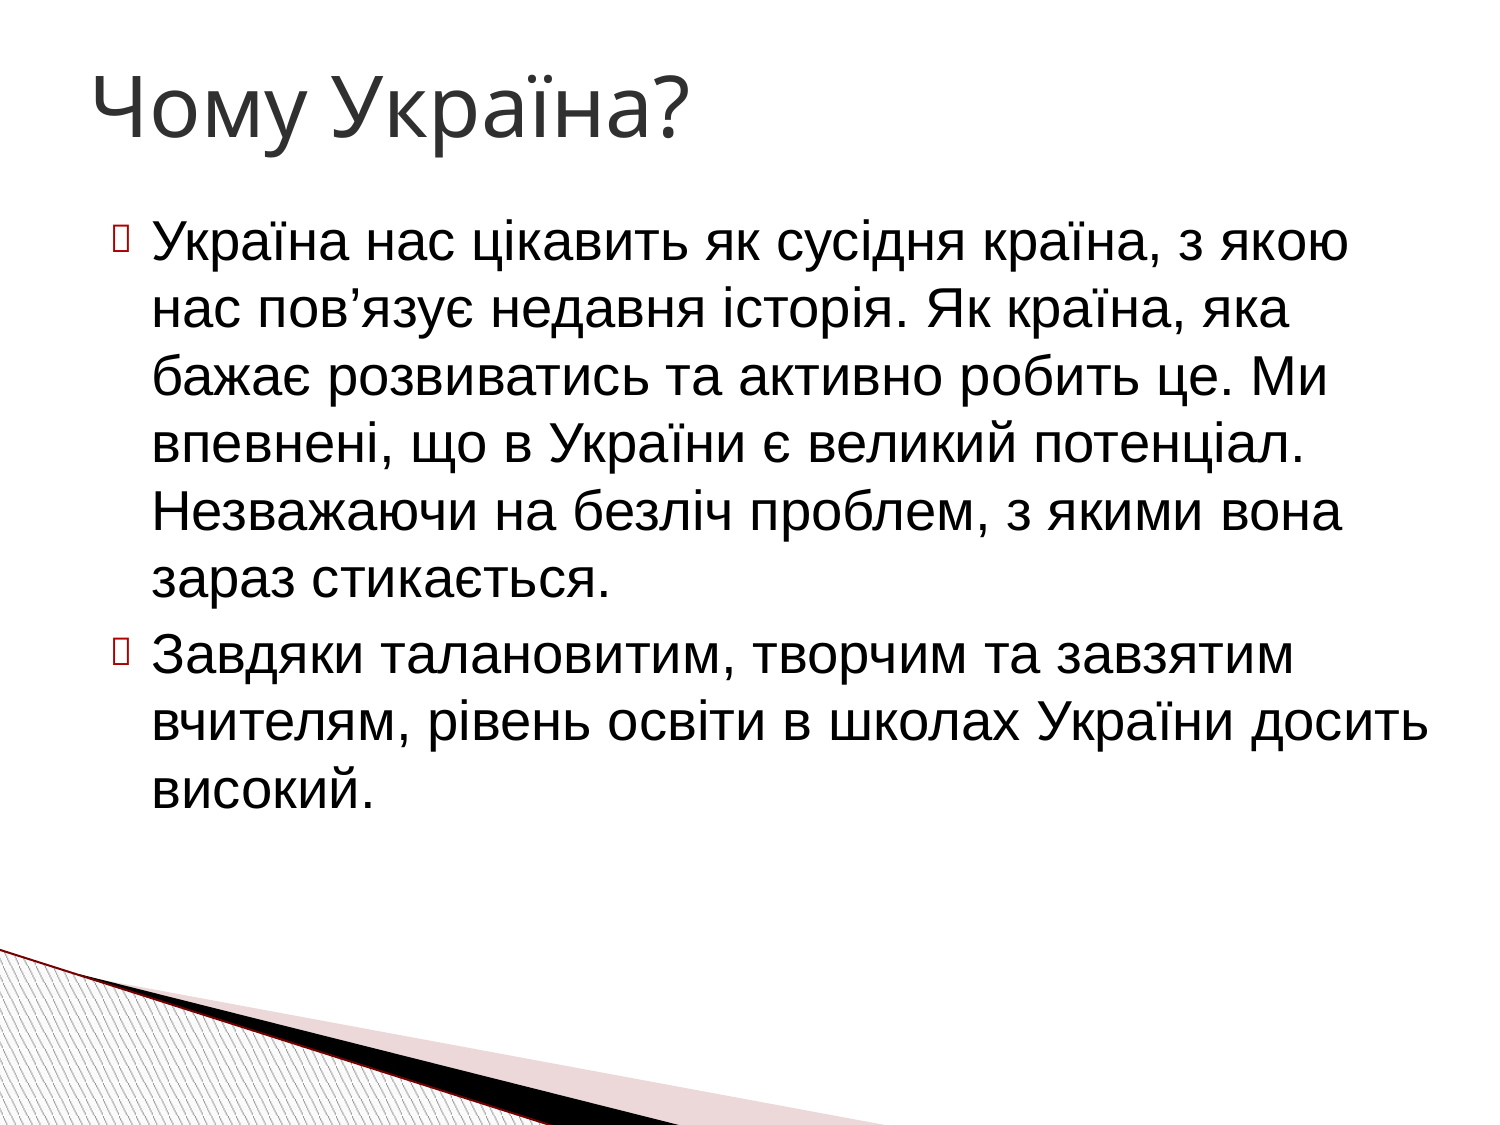

Чому Україна?
# Україна нас цікавить як сусідня країна, з якою нас пов’язує недавня історія. Як країна, яка бажає розвиватись та активно робить це. Ми впевнені, що в України є великий потенціал. Незважаючи на безліч проблем, з якими вона зараз стикається.
Завдяки талановитим, творчим та завзятим вчителям, рівень освіти в школах України досить високий.